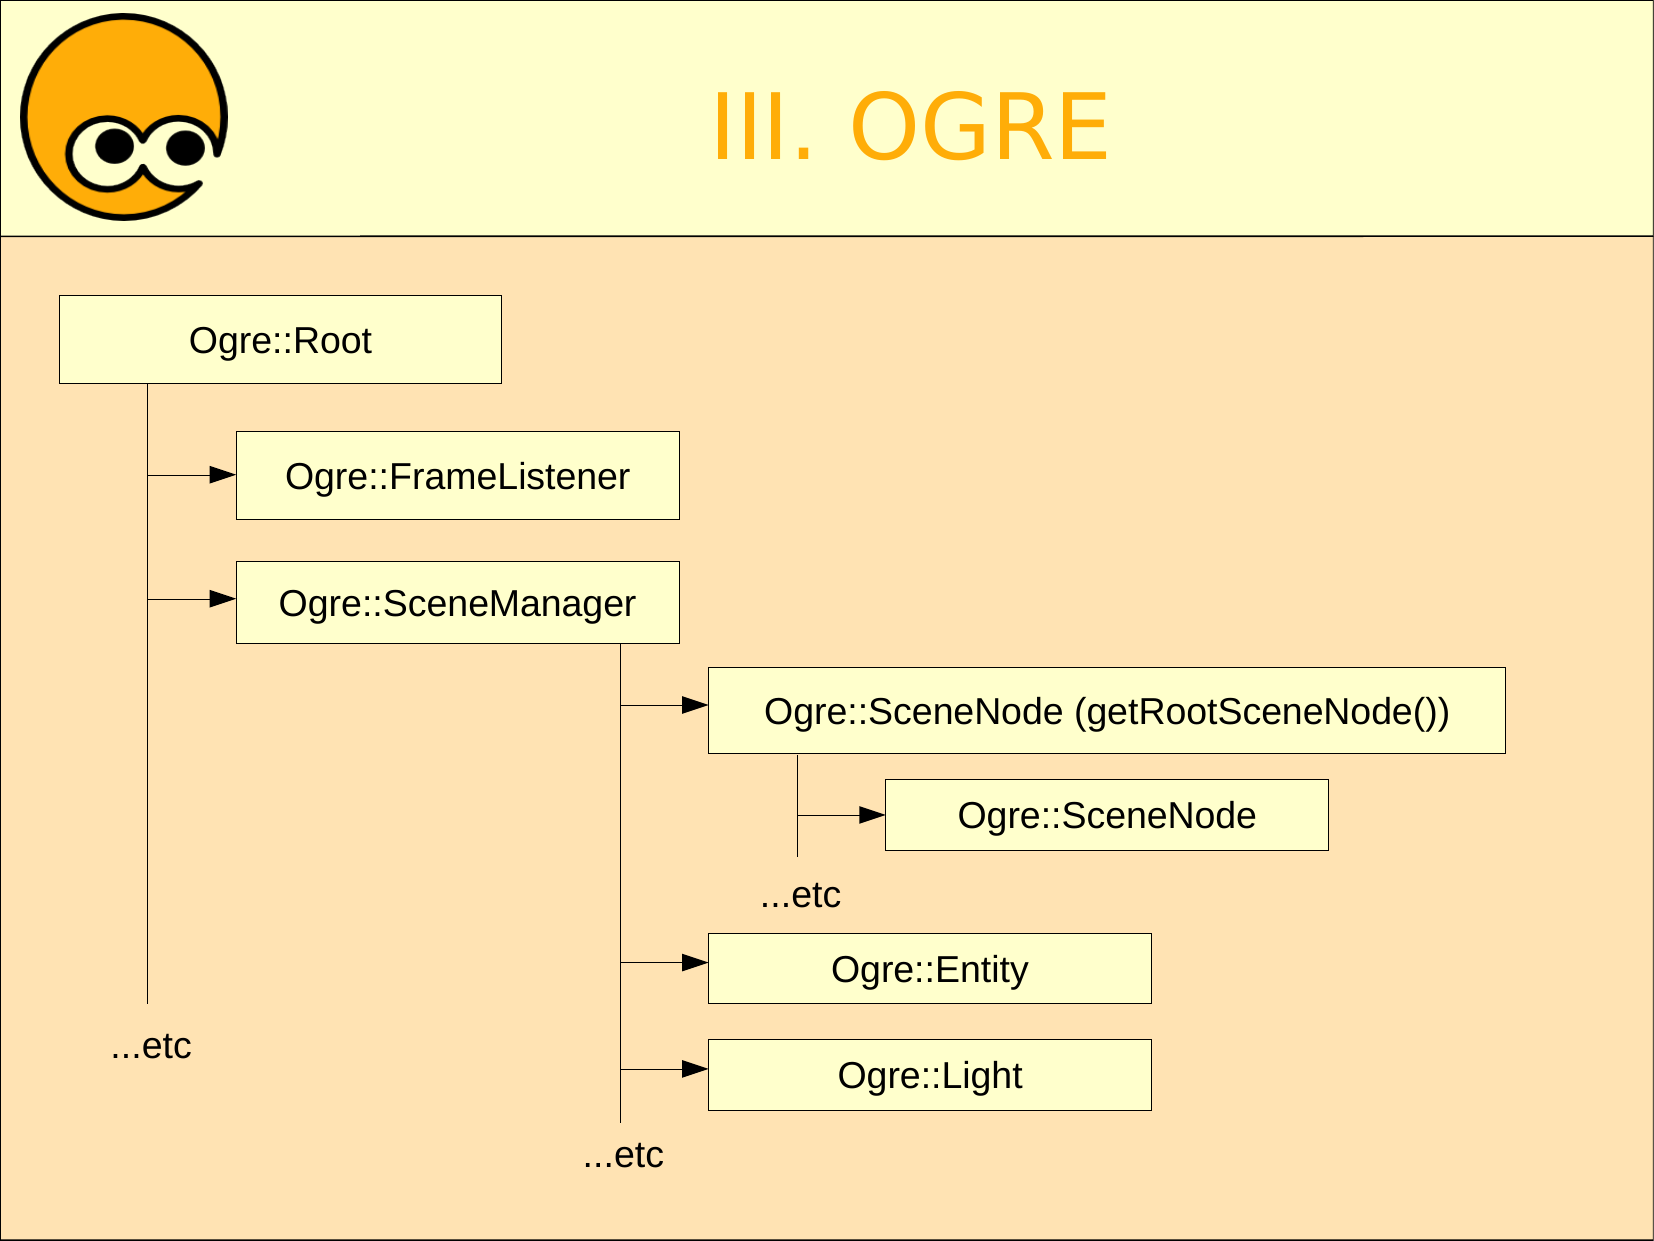

# III. OGRE
Ogre::Root
Ogre::FrameListener
Ogre::SceneManager
Ogre::SceneNode (getRootSceneNode())
Ogre::SceneNode
...etc
Ogre::Entity
...etc
Ogre::Light
...etc